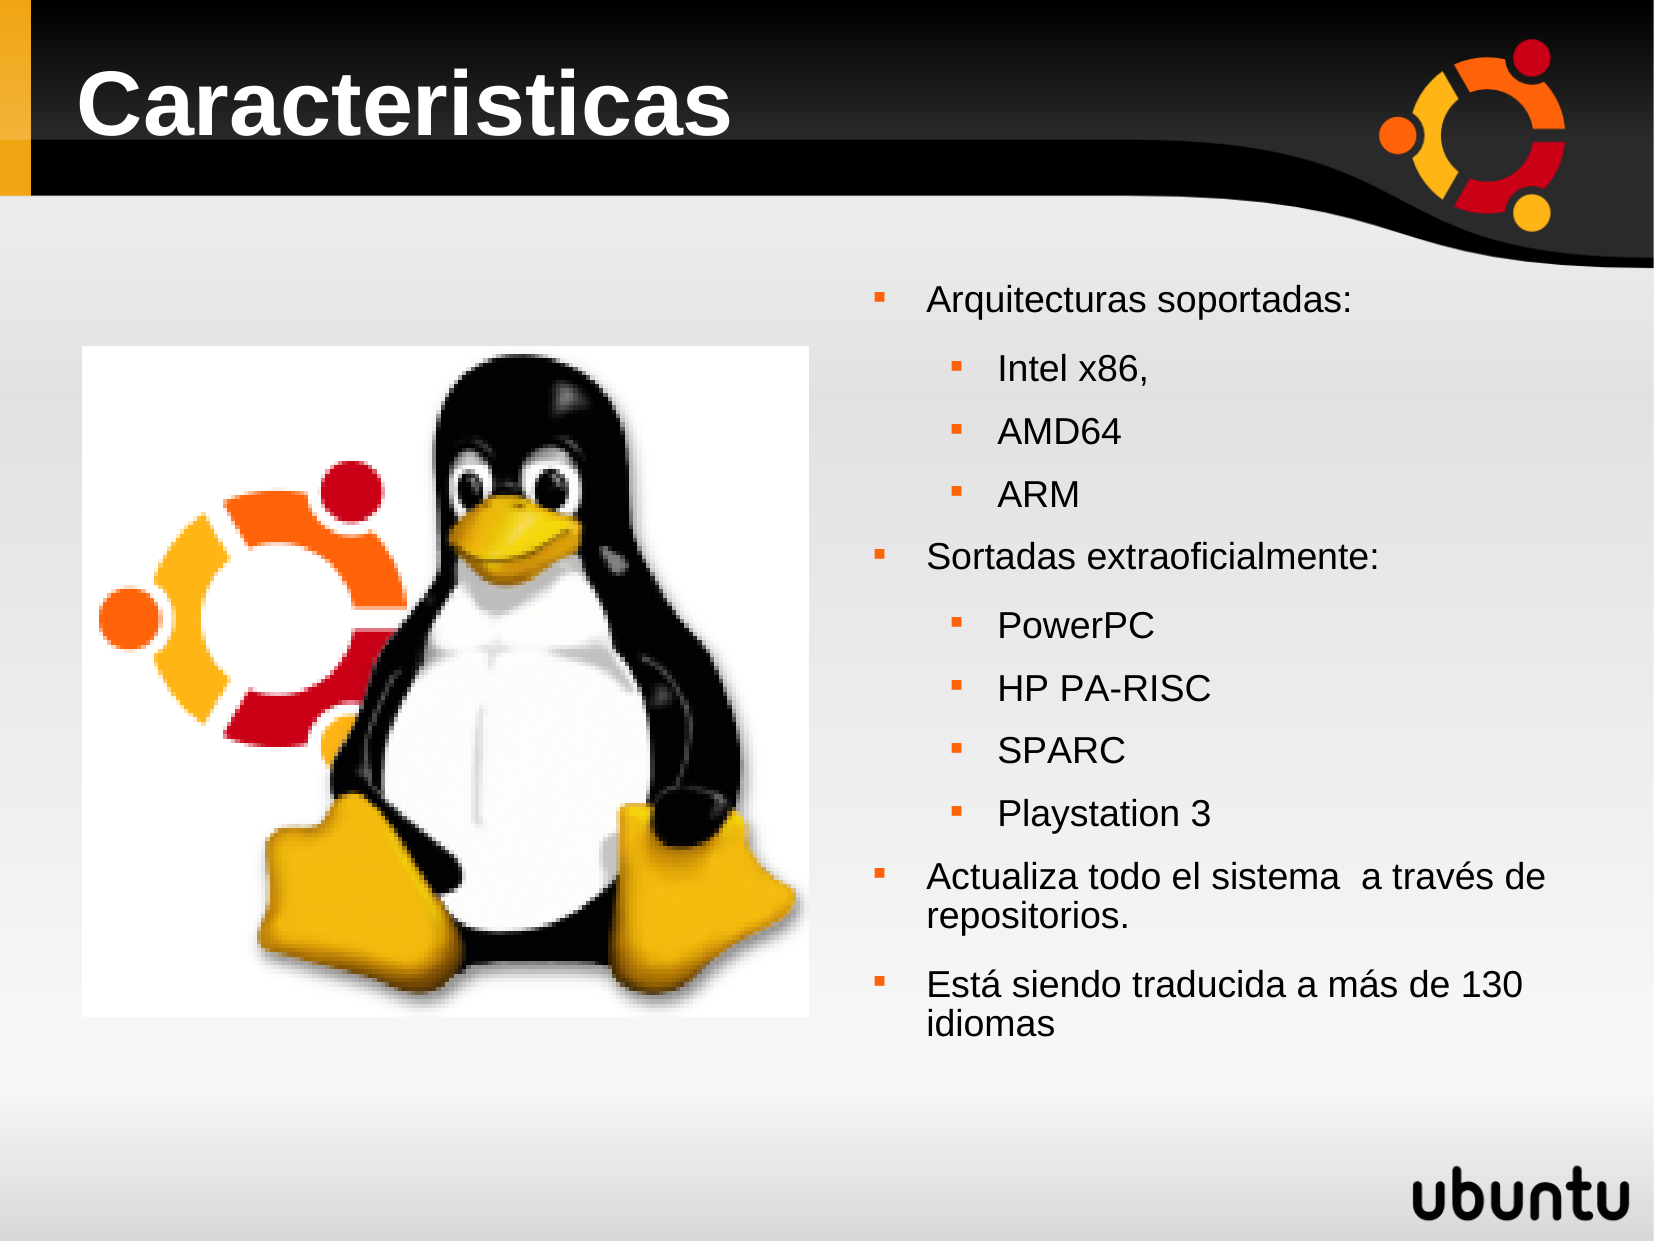

# Caracteristicas
Arquitecturas soportadas:
Intel x86,
AMD64
ARM
Sortadas extraoficialmente:
PowerPC
HP PA-RISC
SPARC
Playstation 3
Actualiza todo el sistema a través de repositorios.
Está siendo traducida a más de 130 idiomas